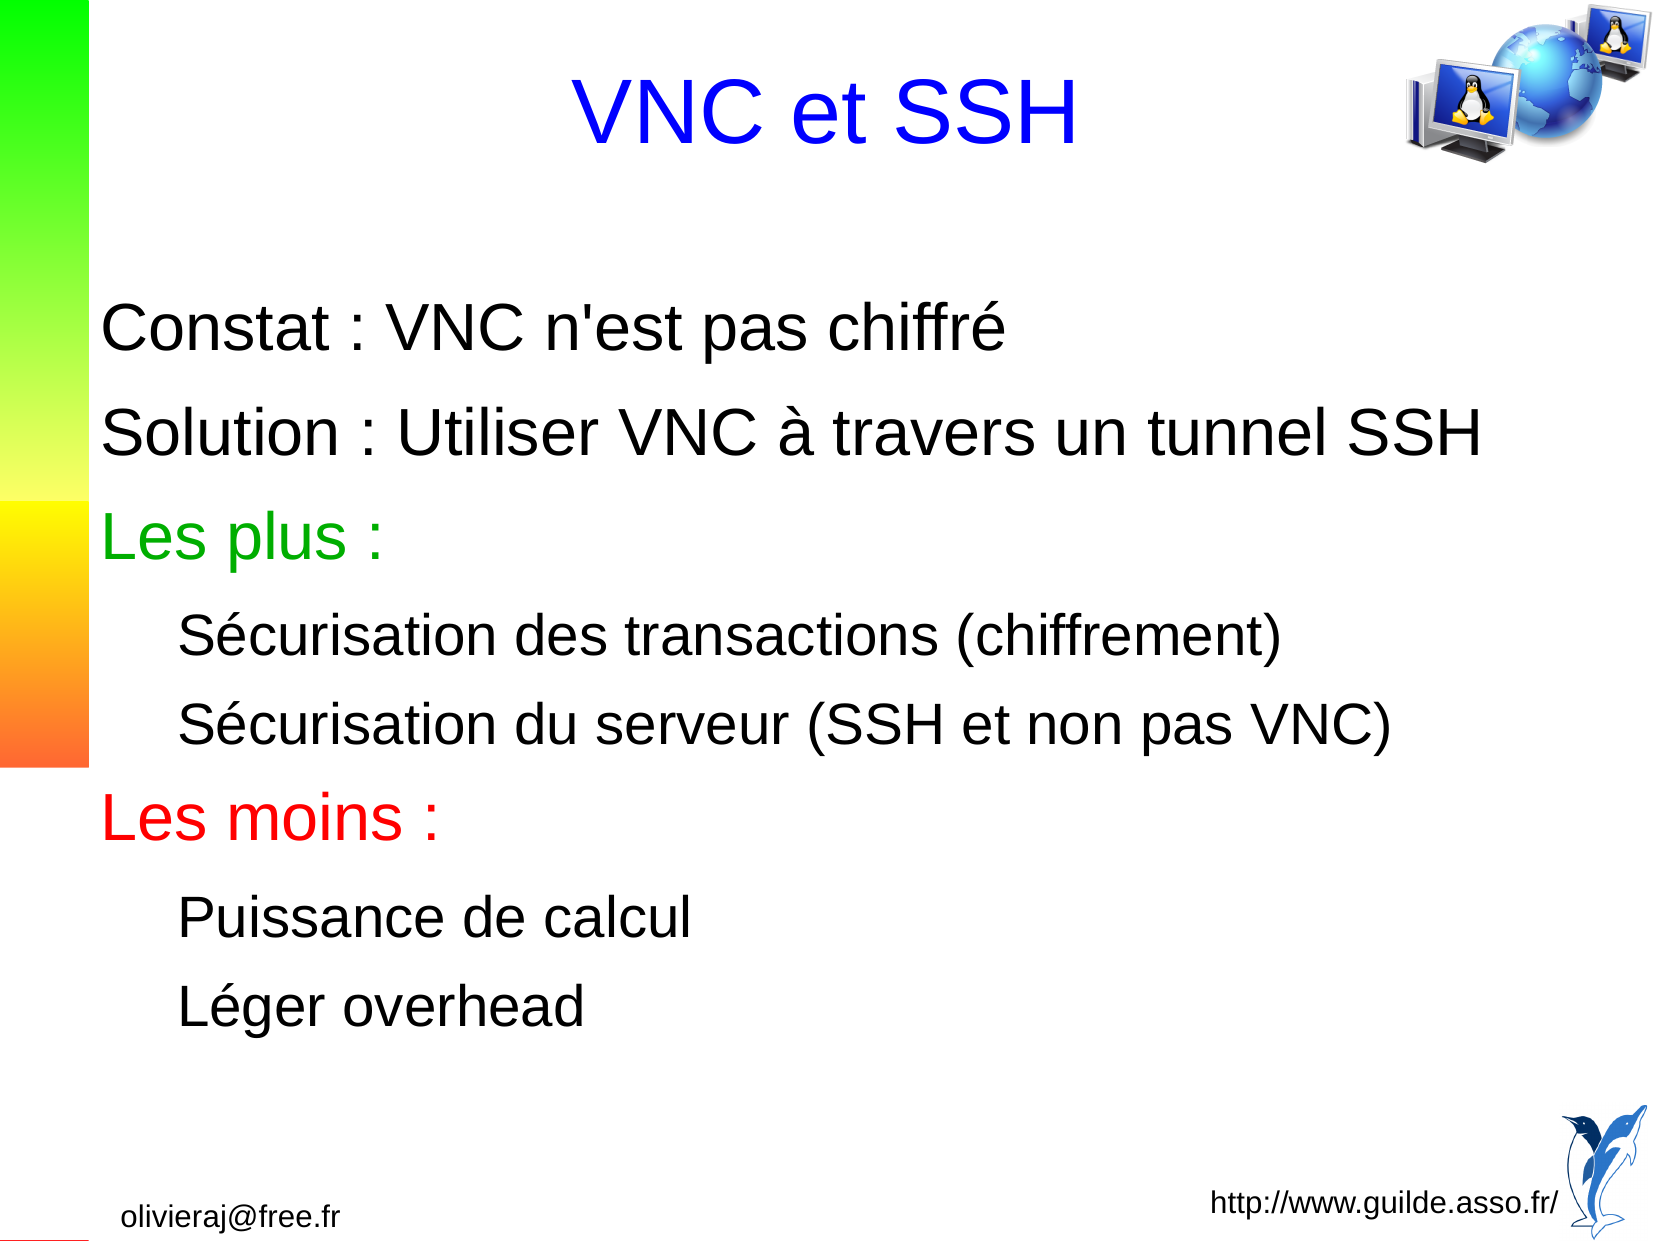

# VNC et SSH
Constat : VNC n'est pas chiffré
Solution : Utiliser VNC à travers un tunnel SSH
Les plus :
Sécurisation des transactions (chiffrement)
Sécurisation du serveur (SSH et non pas VNC)
Les moins :
Puissance de calcul
Léger overhead